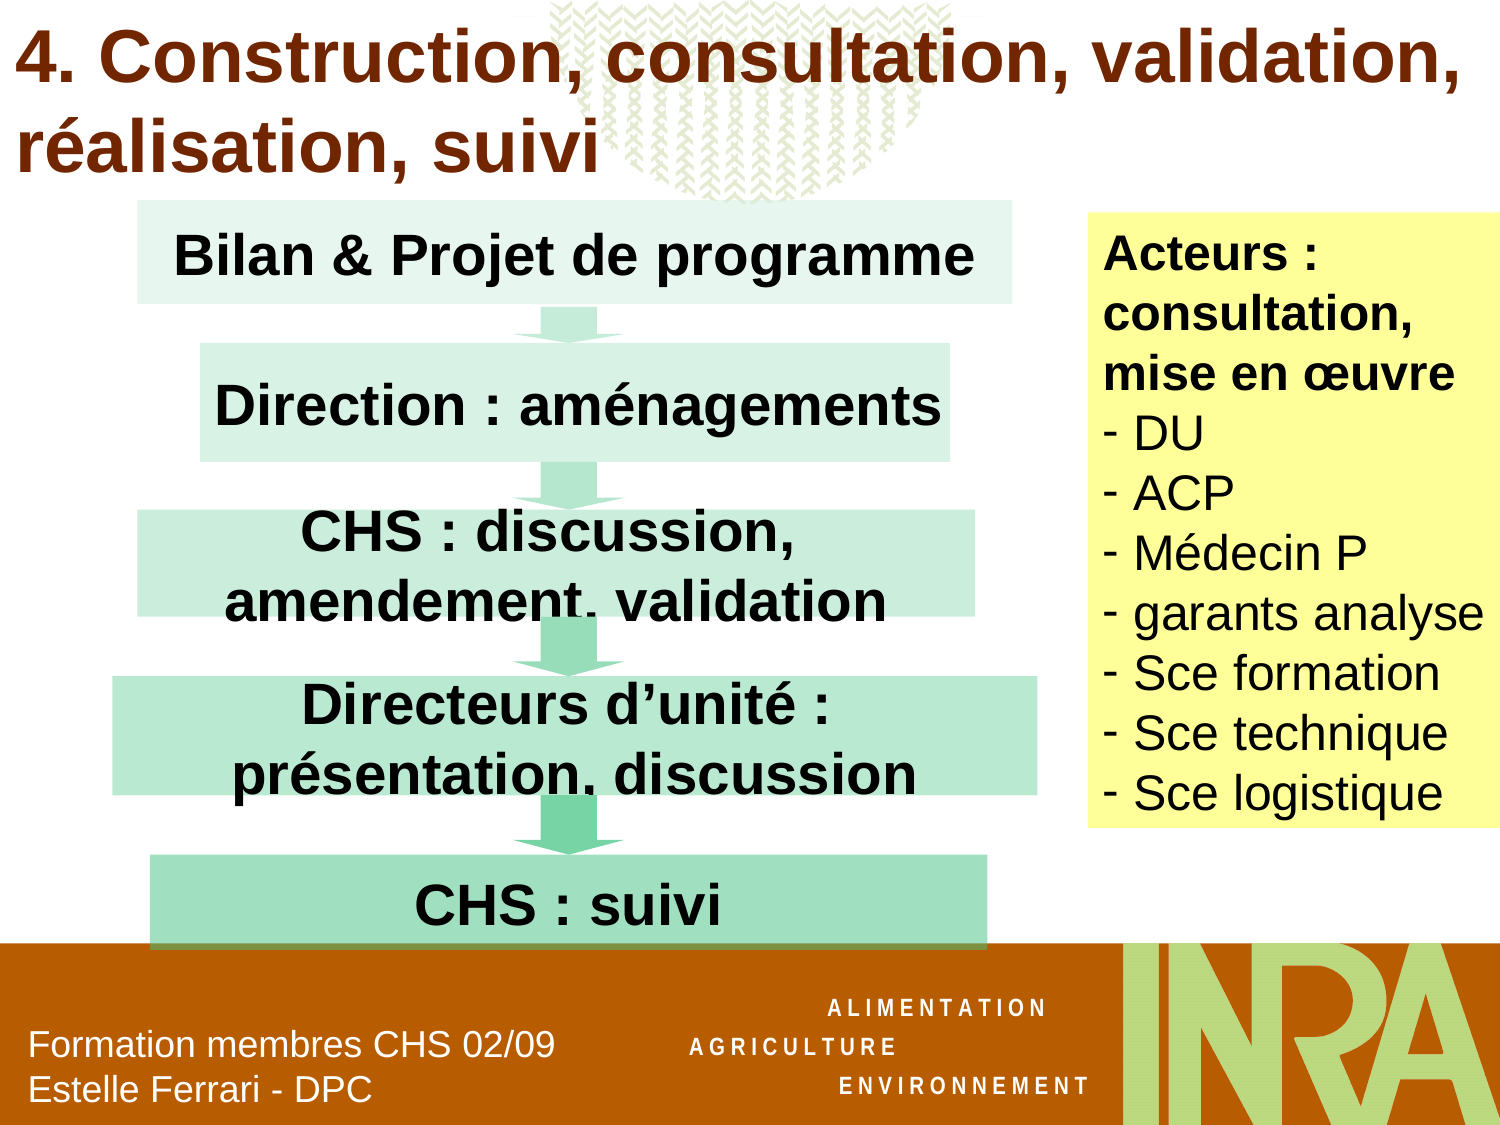

4. Construction, consultation, validation, réalisation, suivi
Bilan & Projet de programme
Acteurs :
consultation,
mise en œuvre
 DU
 ACP
 Médecin P
 garants analyse
 Sce formation
 Sce technique
 Sce logistique
#
Direction : aménagements
CHS : discussion,
amendement, validation
Directeurs d’unité :
présentation, discussion
CHS : suivi